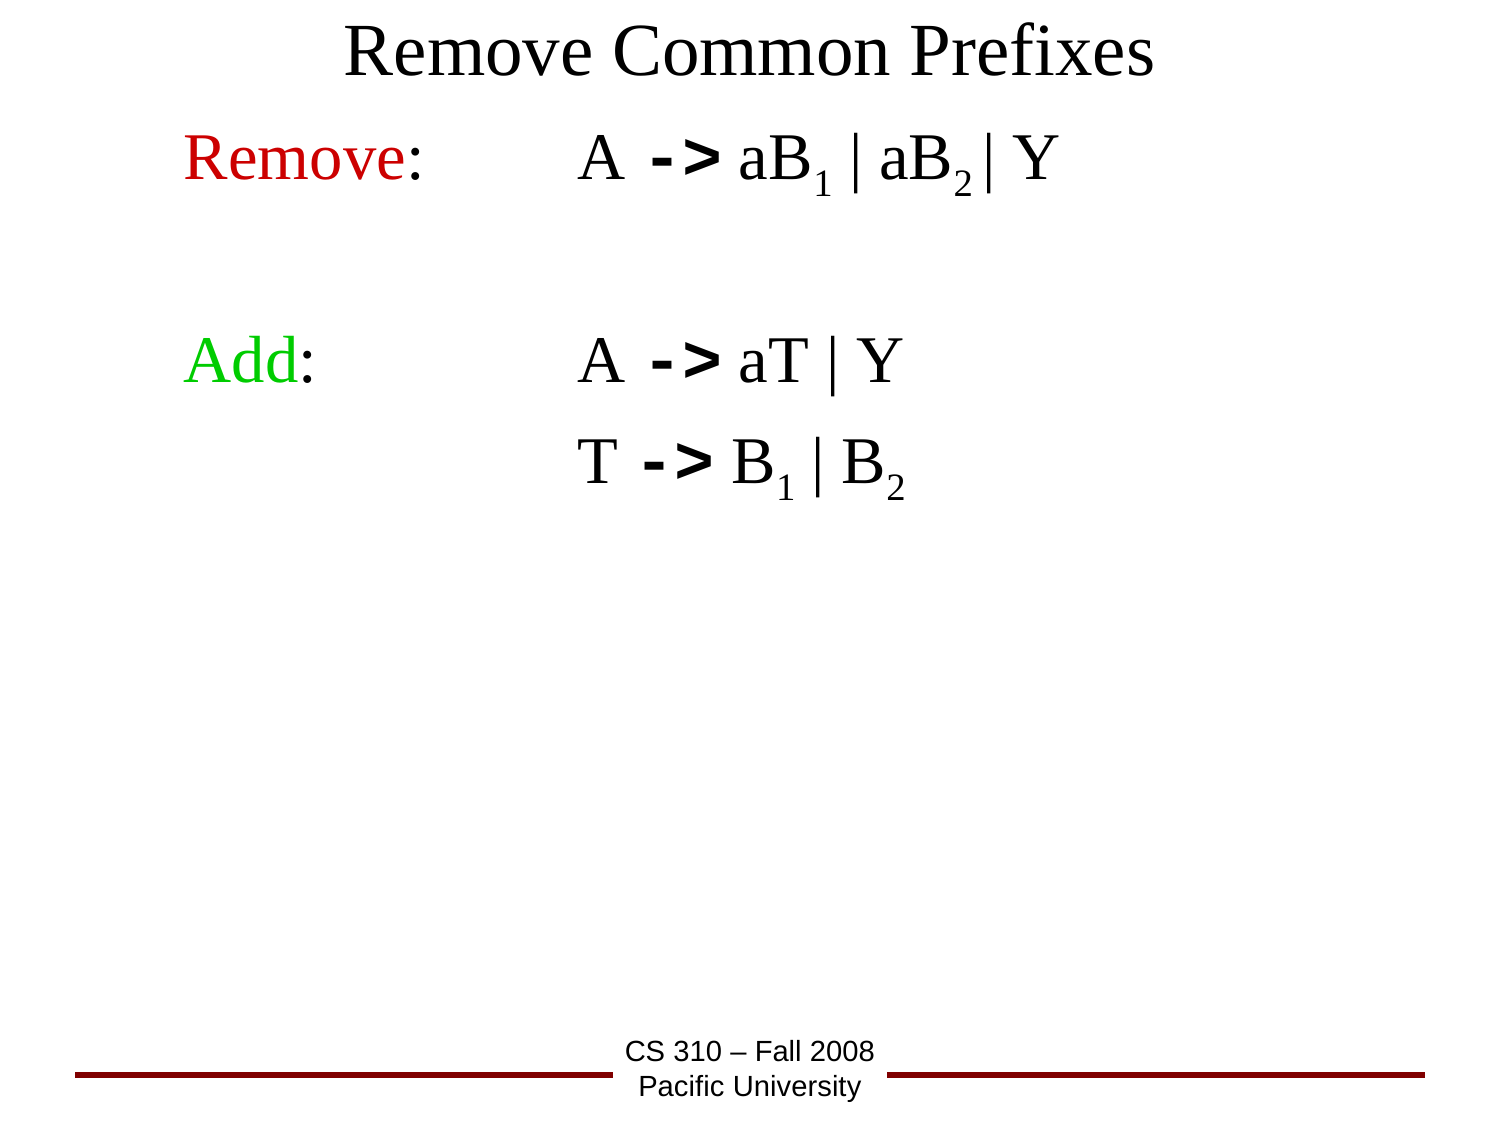

# Remove Common Prefixes
	Remove:		A -> aB1 | aB2 | Y
	Add:		A -> aT | Y
				T -> B1 | B2